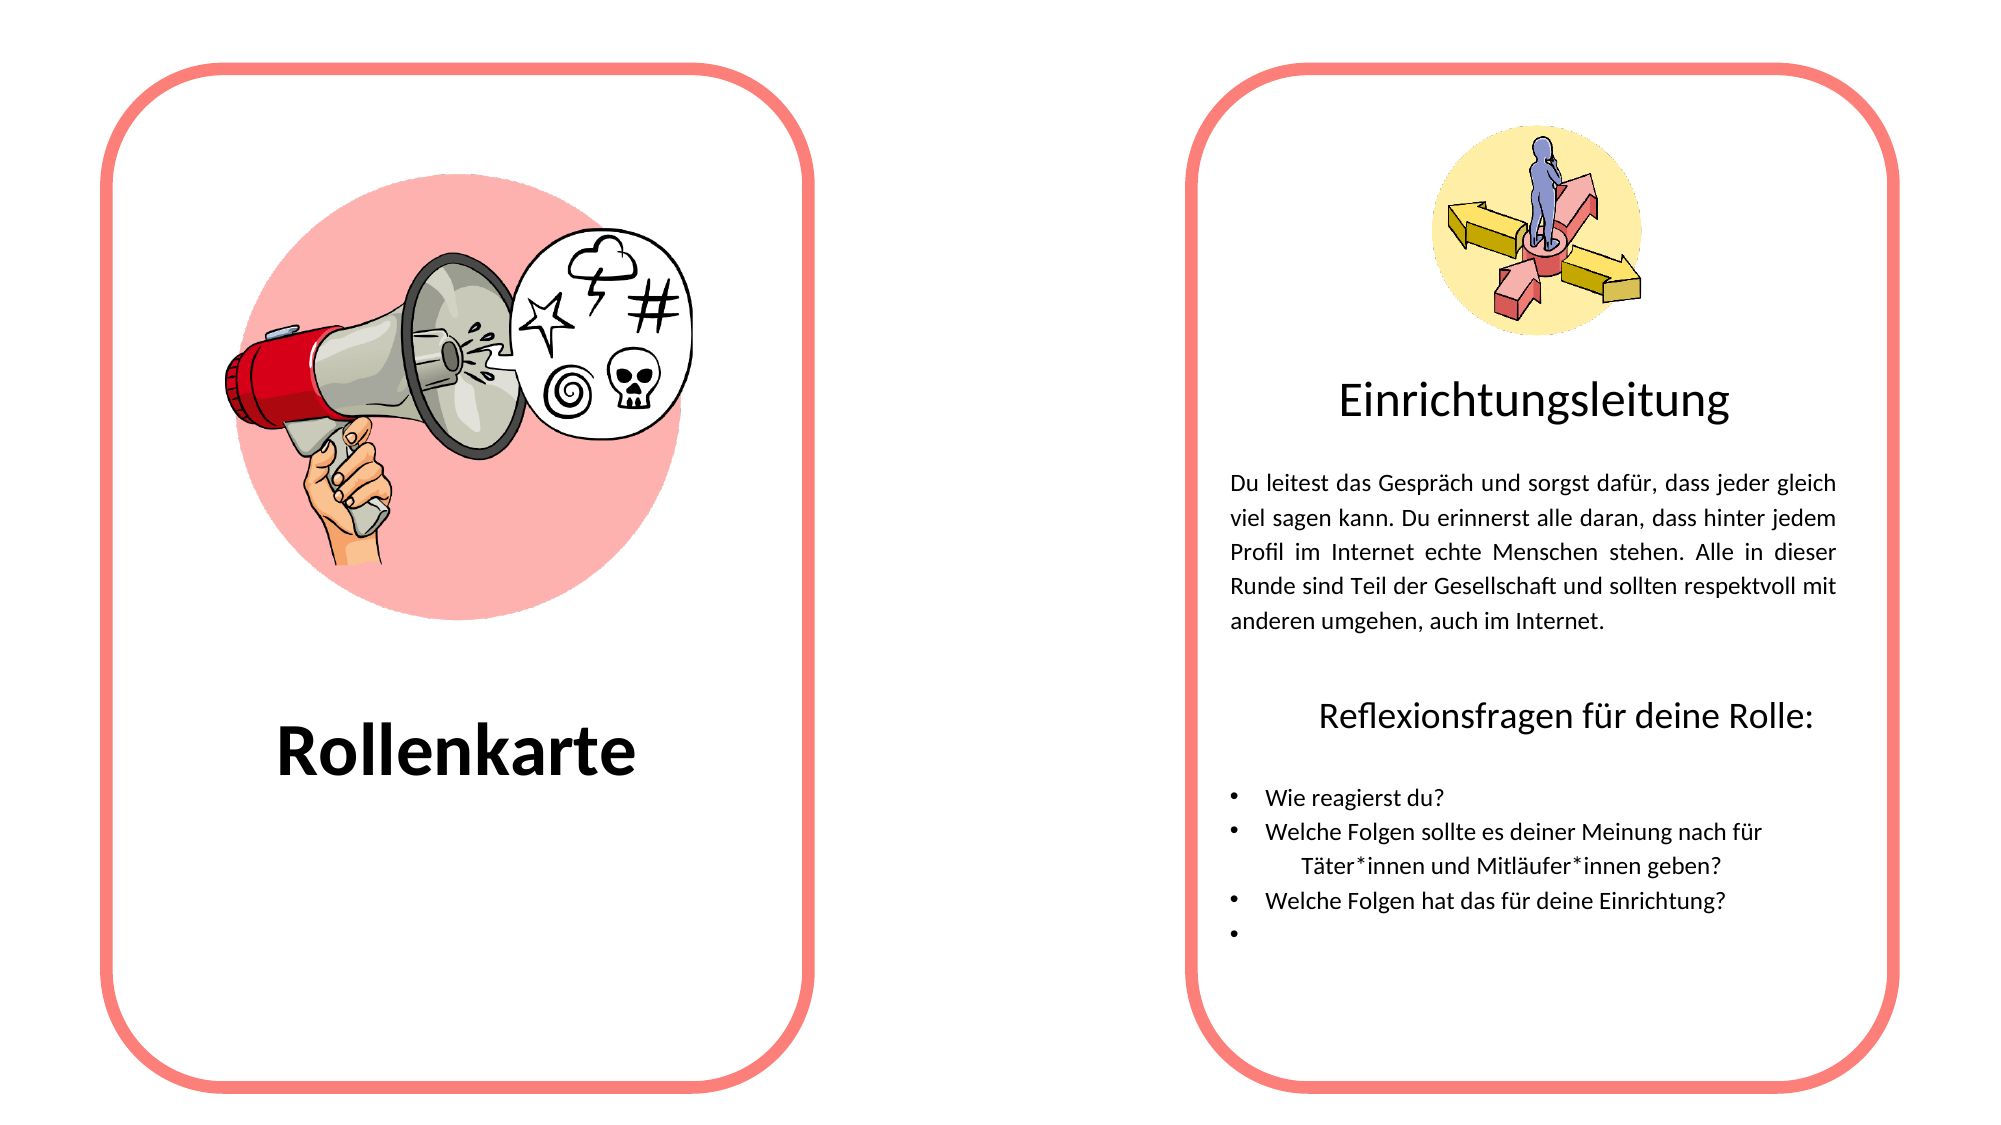

Einrichtungsleitung
Du leitest das Gespräch und sorgst dafür, dass jeder gleich viel sagen kann. Du erinnerst alle daran, dass hinter jedem Profil im Internet echte Menschen stehen. Alle in dieser Runde sind Teil der Gesellschaft und sollten respektvoll mit anderen umgehen, auch im Internet.
Reflexionsfragen für deine Rolle:
Rollenkarte
Wie reagierst du?
Welche Folgen sollte es deiner Meinung nach für Täter*innen und Mitläufer*innen geben?
Welche Folgen hat das für deine Einrichtung?